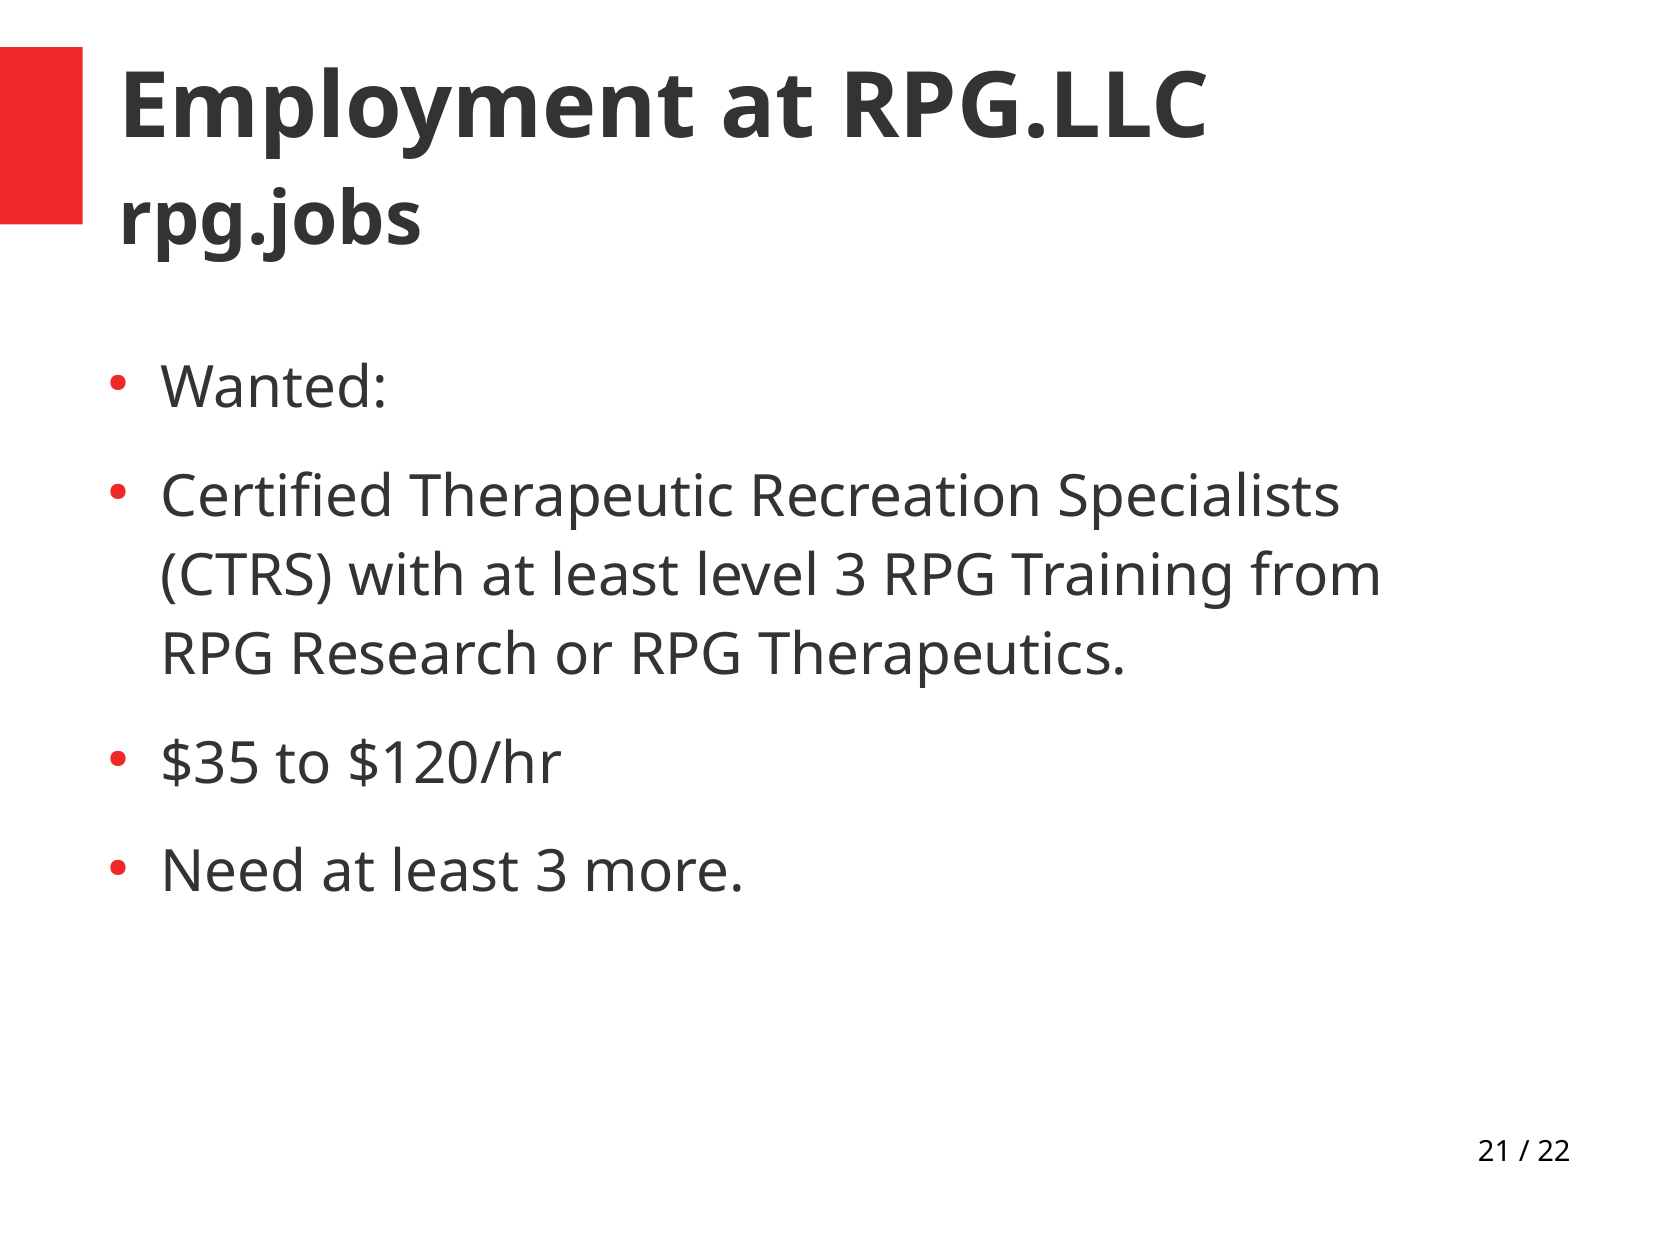

# Employment at RPG.LLC rpg.jobs
Wanted:
Certified Therapeutic Recreation Specialists (CTRS) with at least level 3 RPG Training from RPG Research or RPG Therapeutics.
$35 to $120/hr
Need at least 3 more.
21